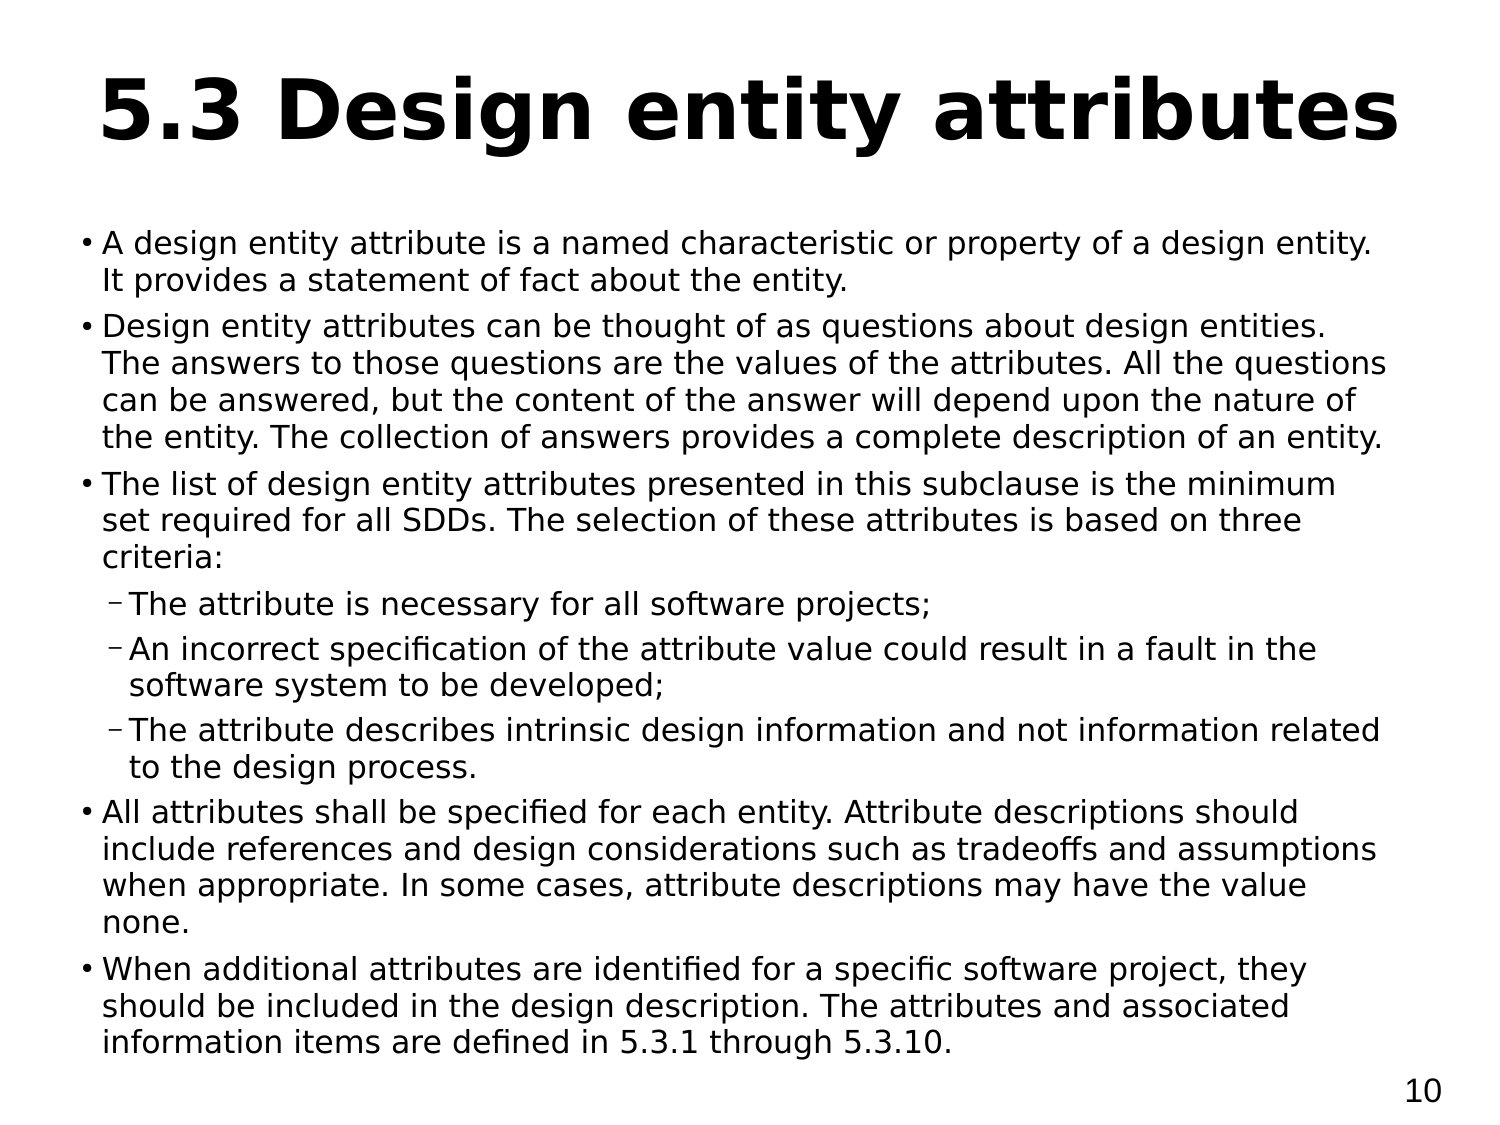

# 5.3 Design entity attributes
A design entity attribute is a named characteristic or property of a design entity. It provides a statement of fact about the entity.
Design entity attributes can be thought of as questions about design entities. The answers to those questions are the values of the attributes. All the questions can be answered, but the content of the answer will depend upon the nature of the entity. The collection of answers provides a complete description of an entity.
The list of design entity attributes presented in this subclause is the minimum set required for all SDDs. The selection of these attributes is based on three criteria:
The attribute is necessary for all software projects;
An incorrect specification of the attribute value could result in a fault in the software system to be developed;
The attribute describes intrinsic design information and not information related to the design process.
All attributes shall be specified for each entity. Attribute descriptions should include references and design considerations such as tradeoffs and assumptions when appropriate. In some cases, attribute descriptions may have the value none.
When additional attributes are identified for a specific software project, they should be included in the design description. The attributes and associated information items are defined in 5.3.1 through 5.3.10.